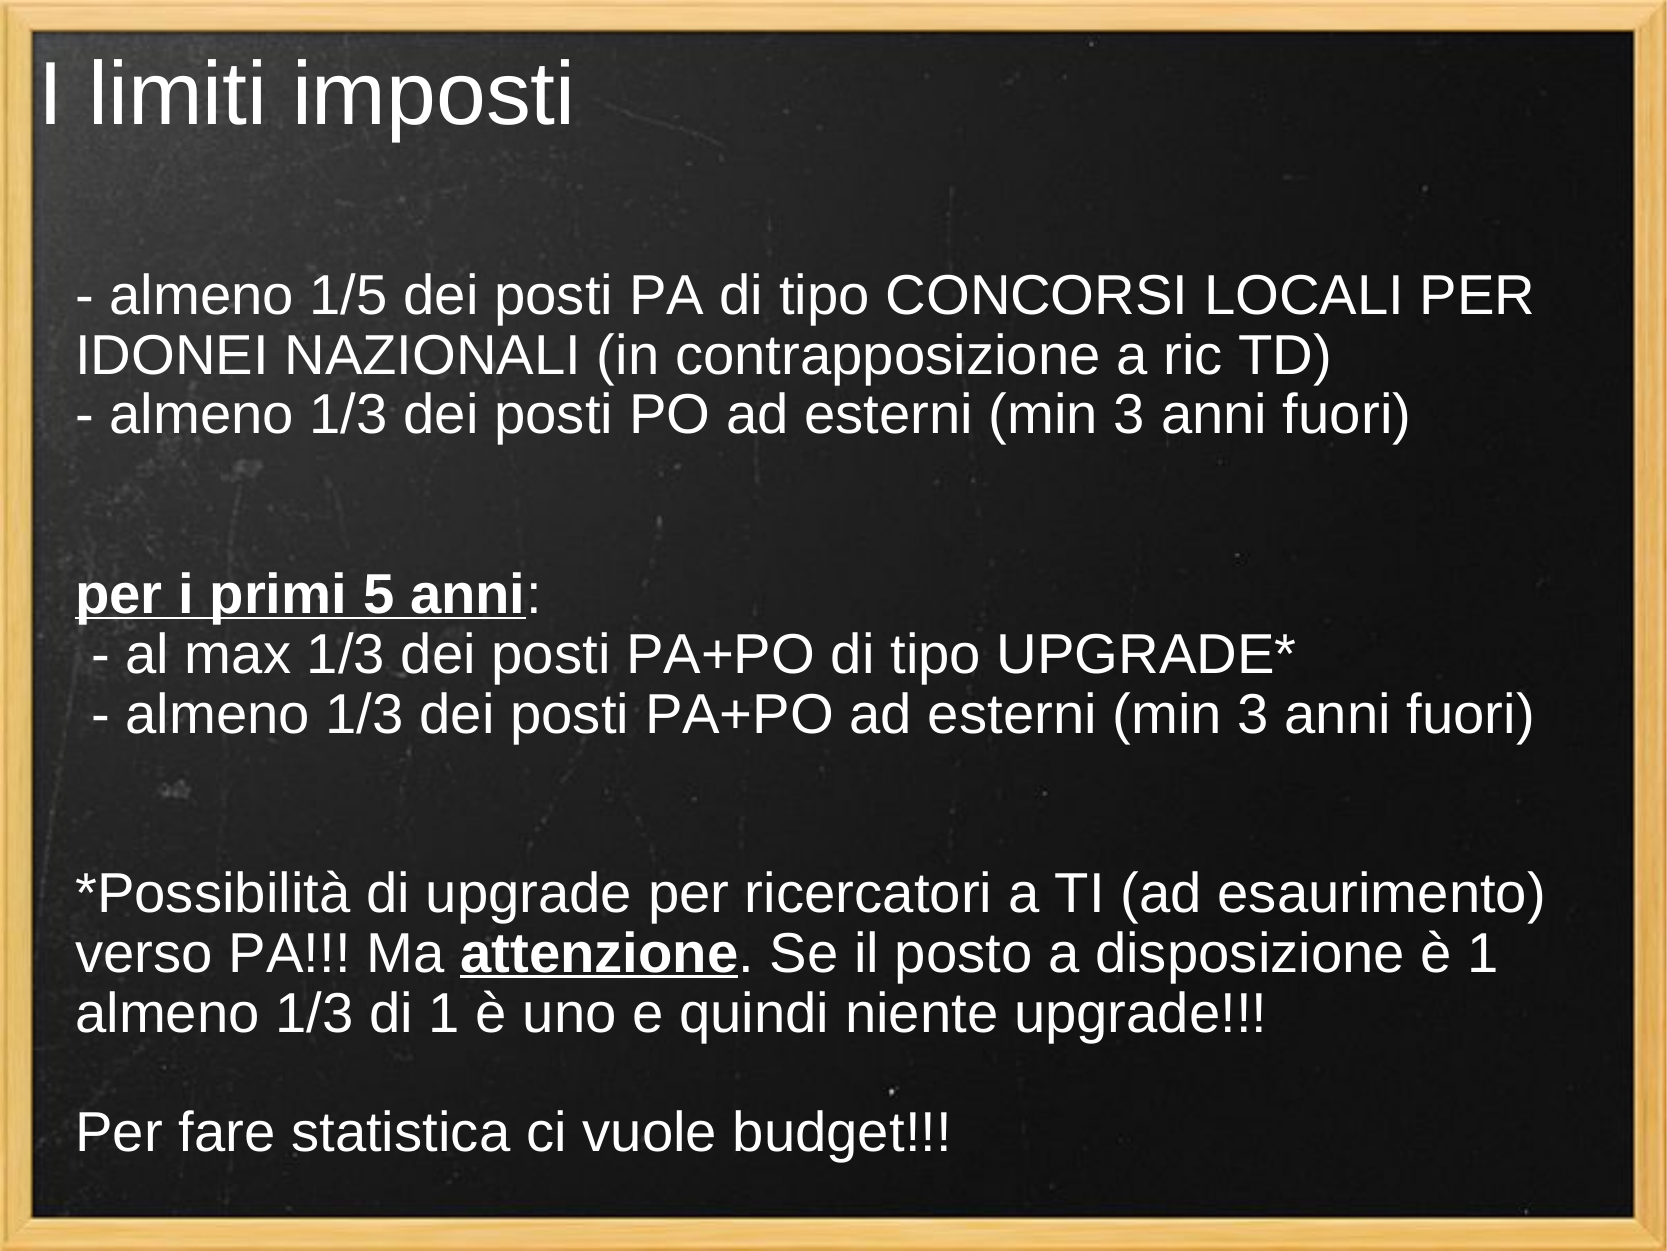

I limiti imposti
# - almeno 1/5 dei posti PA di tipo CONCORSI LOCALI PER IDONEI NAZIONALI (in contrapposizione a ric TD)
- almeno 1/3 dei posti PO ad esterni (min 3 anni fuori)
per i primi 5 anni:
 - al max 1/3 dei posti PA+PO di tipo UPGRADE*
 - almeno 1/3 dei posti PA+PO ad esterni (min 3 anni fuori)
*Possibilità di upgrade per ricercatori a TI (ad esaurimento) verso PA!!! Ma attenzione. Se il posto a disposizione è 1 almeno 1/3 di 1 è uno e quindi niente upgrade!!!
Per fare statistica ci vuole budget!!!